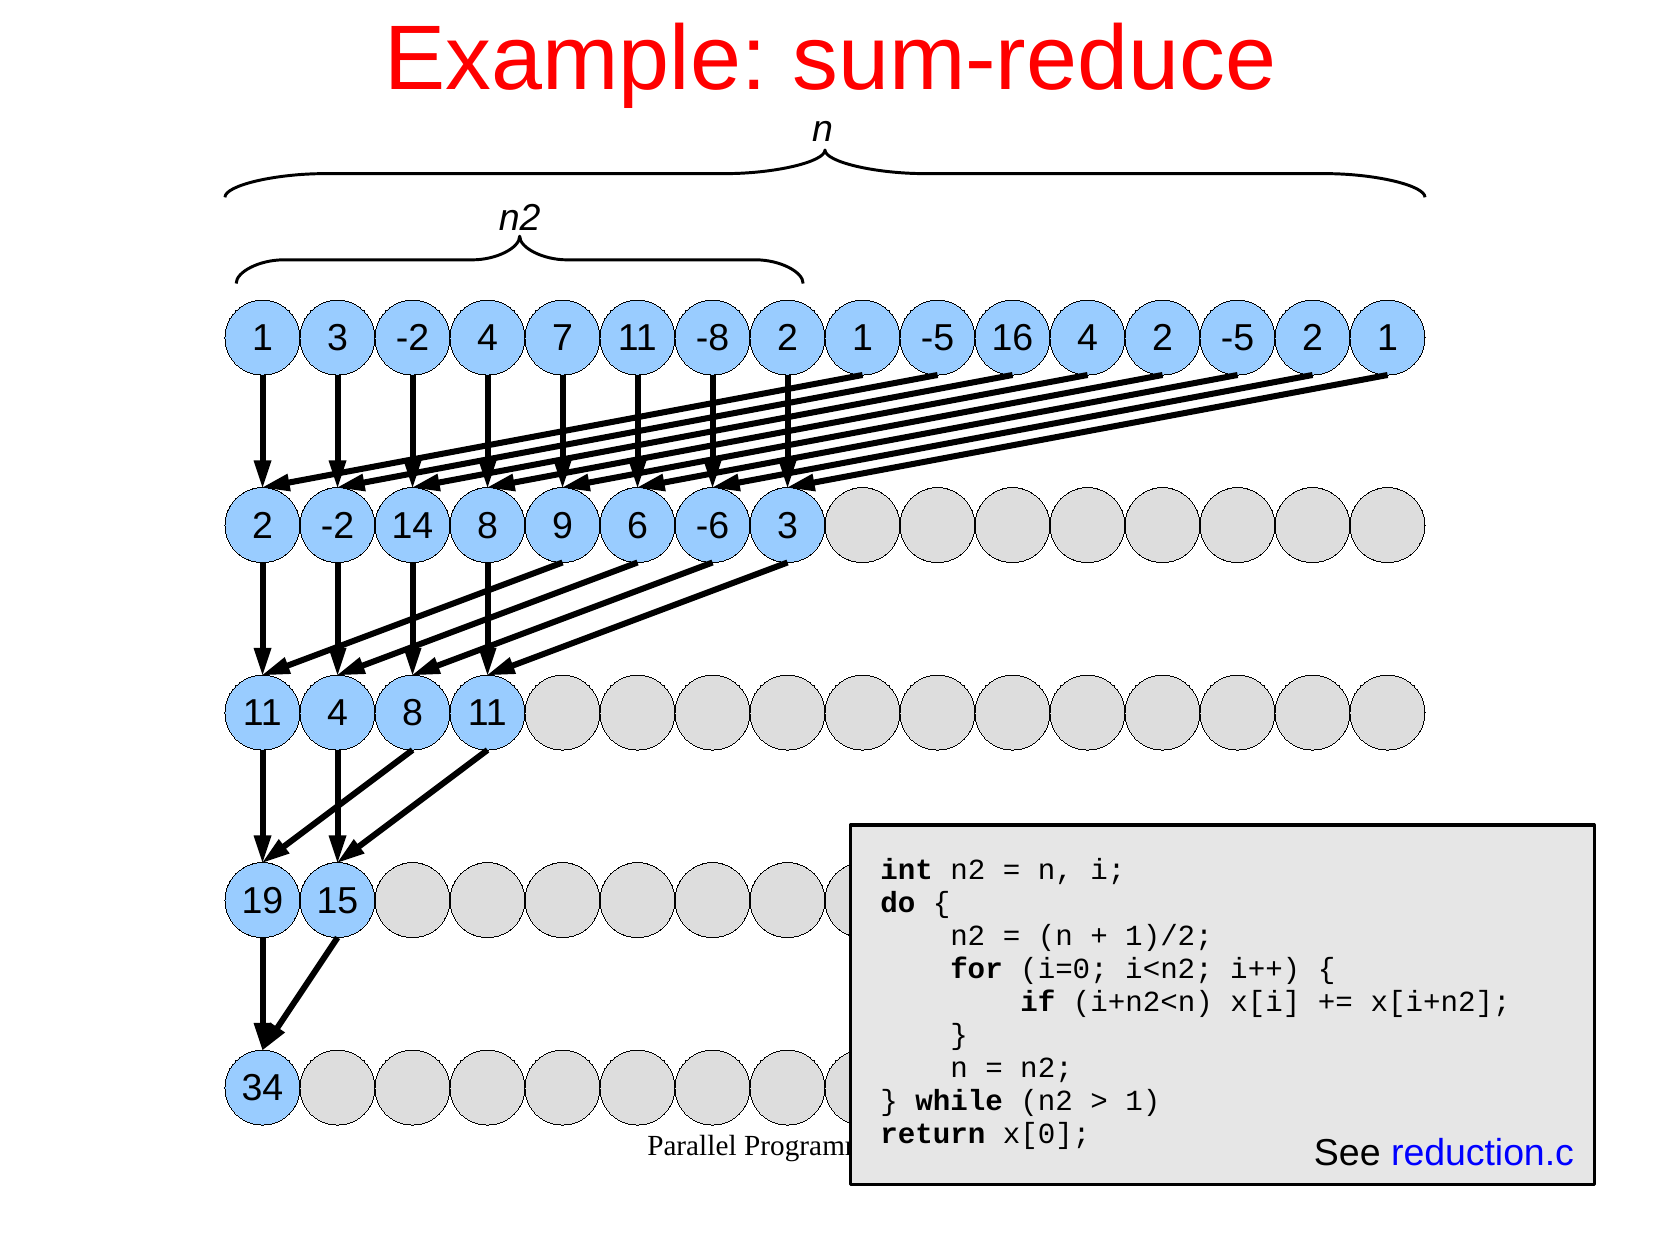

# Example: sum-reduce
n
n2
1
3
-2
4
7
11
-8
2
1
-5
16
4
2
-5
2
1
2
-2
14
8
9
6
-6
3
11
4
8
11
int n2 = n, i;
do {
 n2 = (n + 1)/2;
 for (i=0; i<n2; i++) {
 if (i+n2<n) x[i] += x[i+n2];
 }
 n = n2;
} while (n2 > 1)
return x[0];
19
15
34
See reduction.c
Parallel Programming Patterns
68